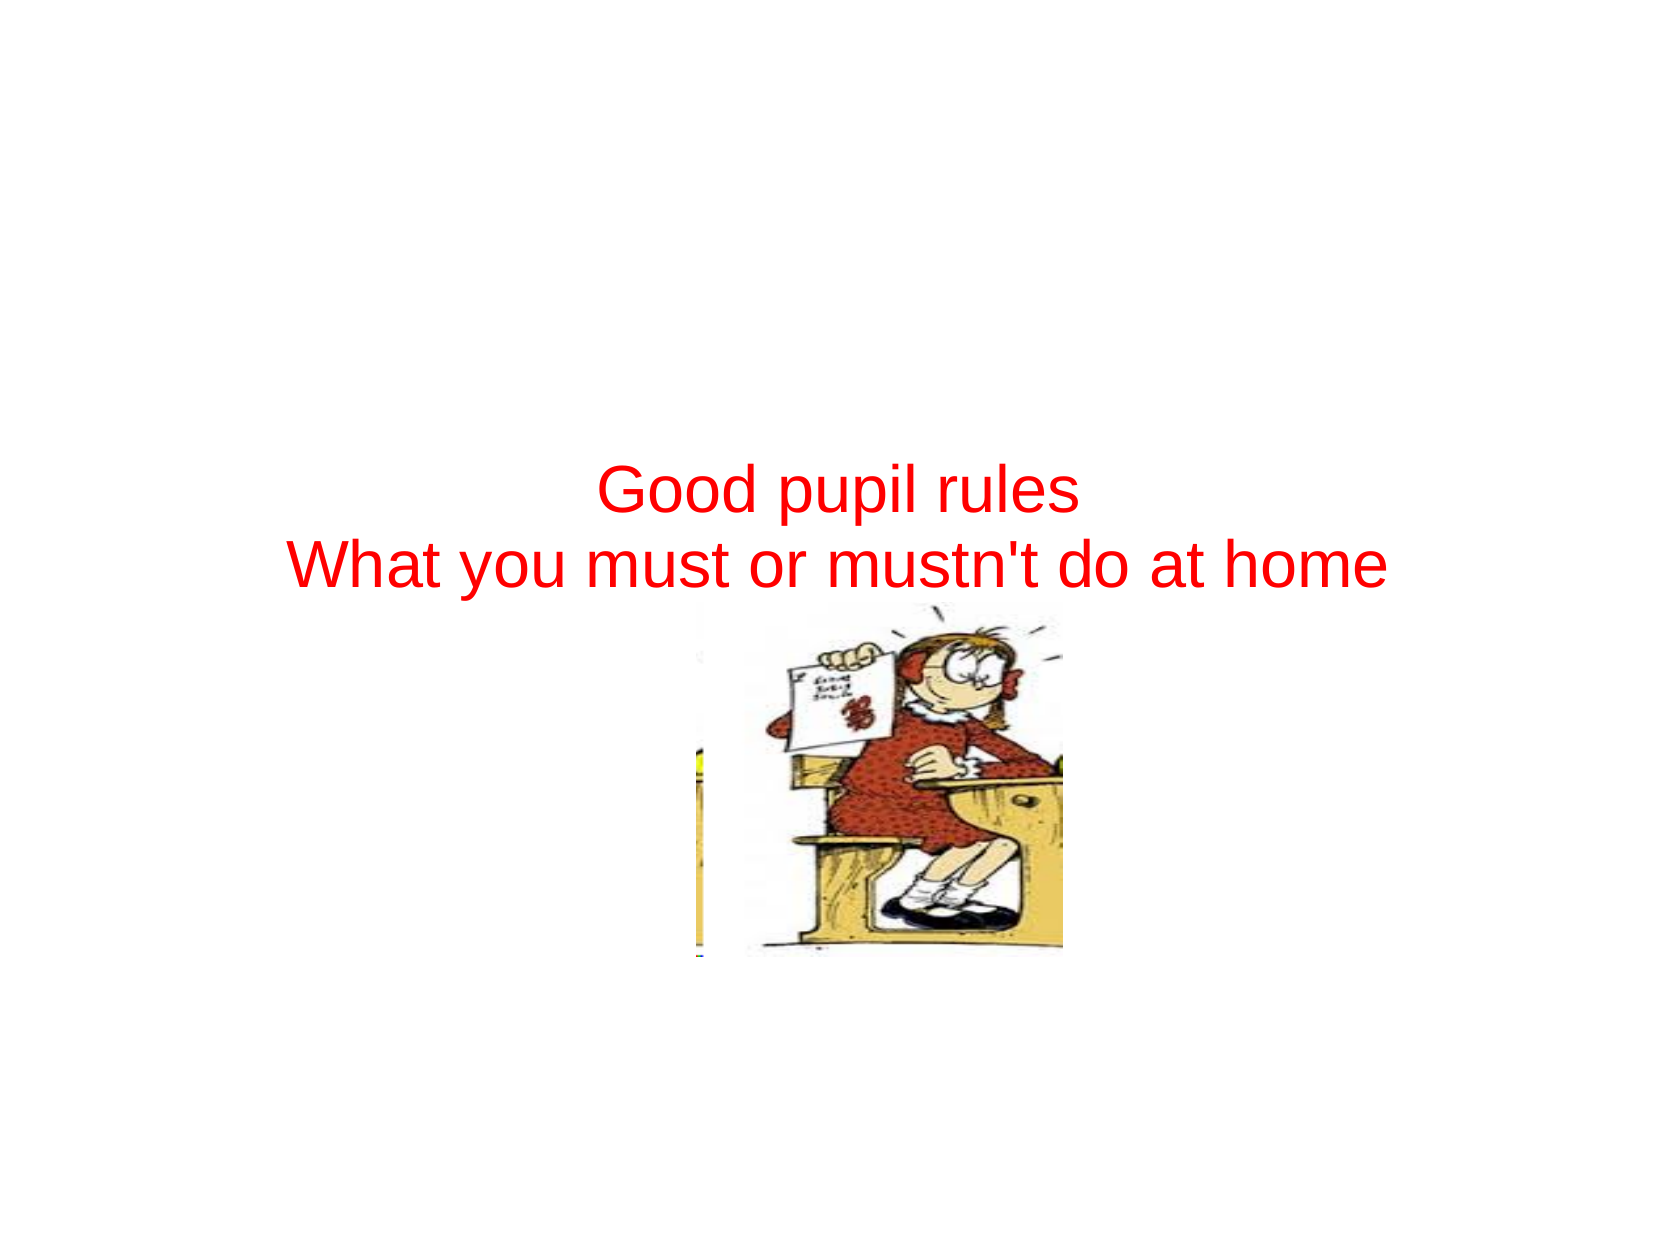

# Good pupil rules
What you must or mustn't do at home